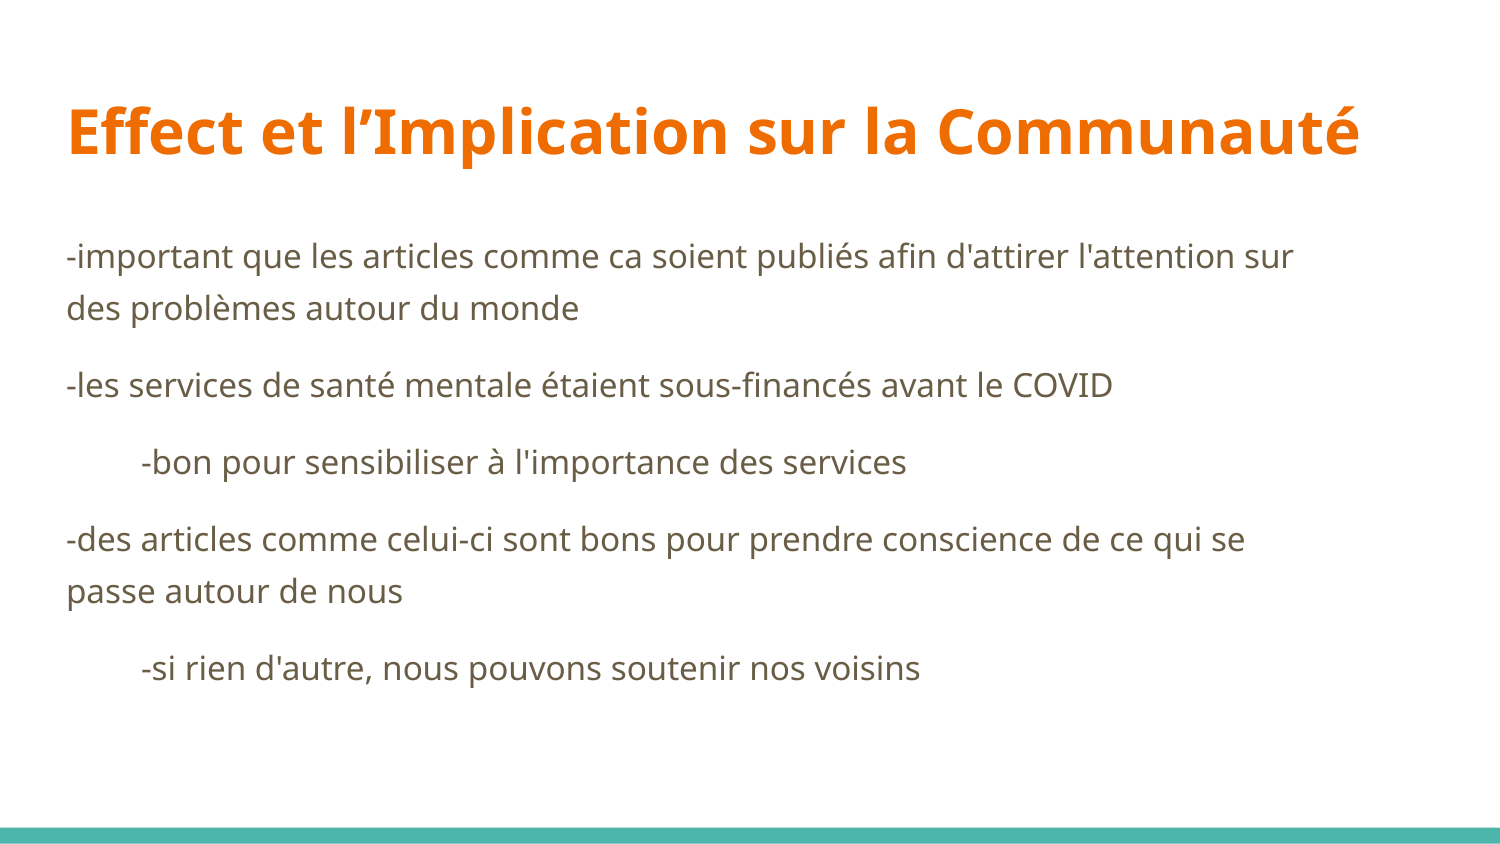

# Effect et l’Implication sur la Communauté
-important que les articles comme ca soient publiés afin d'attirer l'attention sur des problèmes autour du monde
-les services de santé mentale étaient sous-financés avant le COVID
	-bon pour sensibiliser à l'importance des services
-des articles comme celui-ci sont bons pour prendre conscience de ce qui se passe autour de nous
	-si rien d'autre, nous pouvons soutenir nos voisins